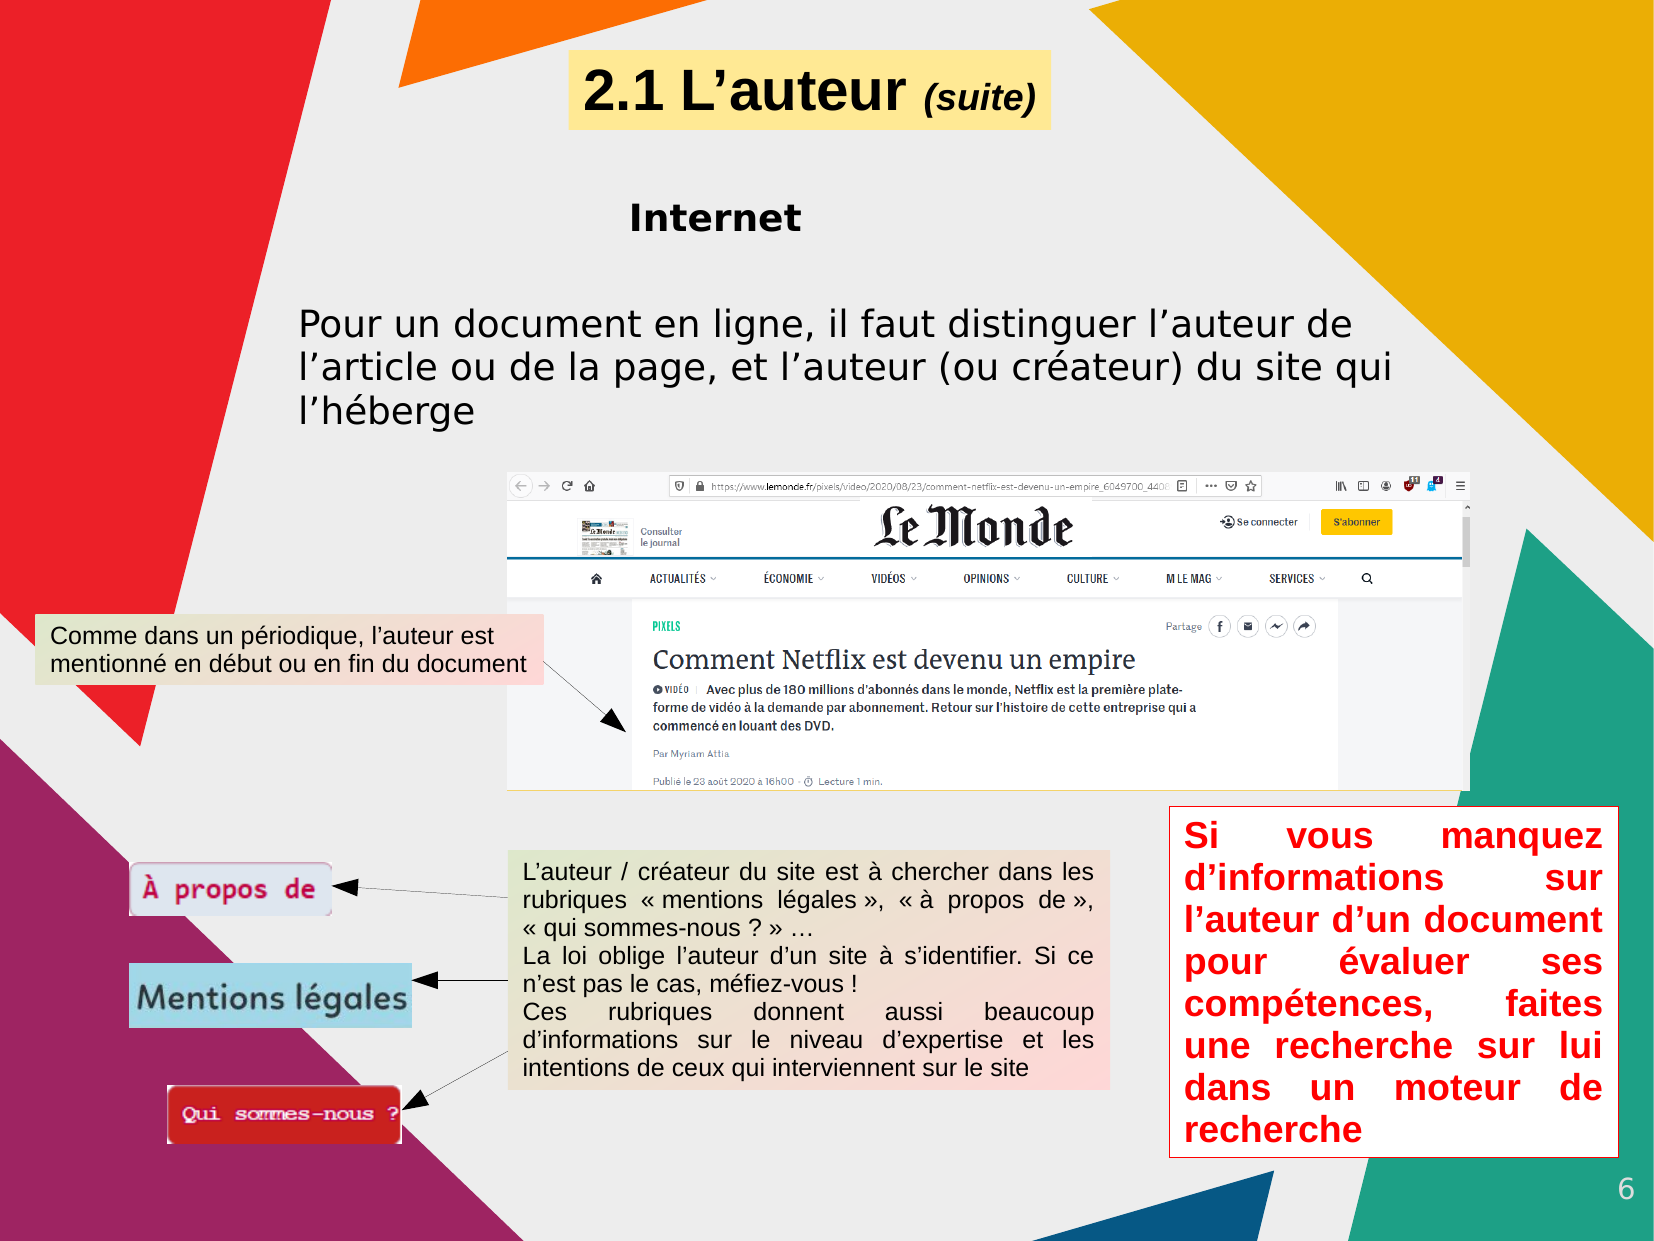

2.1 L’auteur (suite)
Internet
Pour un document en ligne, il faut distinguer l’auteur de l’article ou de la page, et l’auteur (ou créateur) du site qui l’héberge
Comme dans un périodique, l’auteur est mentionné en début ou en fin du document
Si vous manquez d’informations sur l’auteur d’un document pour évaluer ses compétences, faites une recherche sur lui dans un moteur de recherche
L’auteur / créateur du site est à chercher dans les rubriques « mentions légales », « à propos de », « qui sommes-nous ? » …
La loi oblige l’auteur d’un site à s’identifier. Si ce n’est pas le cas, méfiez-vous !
Ces rubriques donnent aussi beaucoup d’informations sur le niveau d’expertise et les intentions de ceux qui interviennent sur le site
6